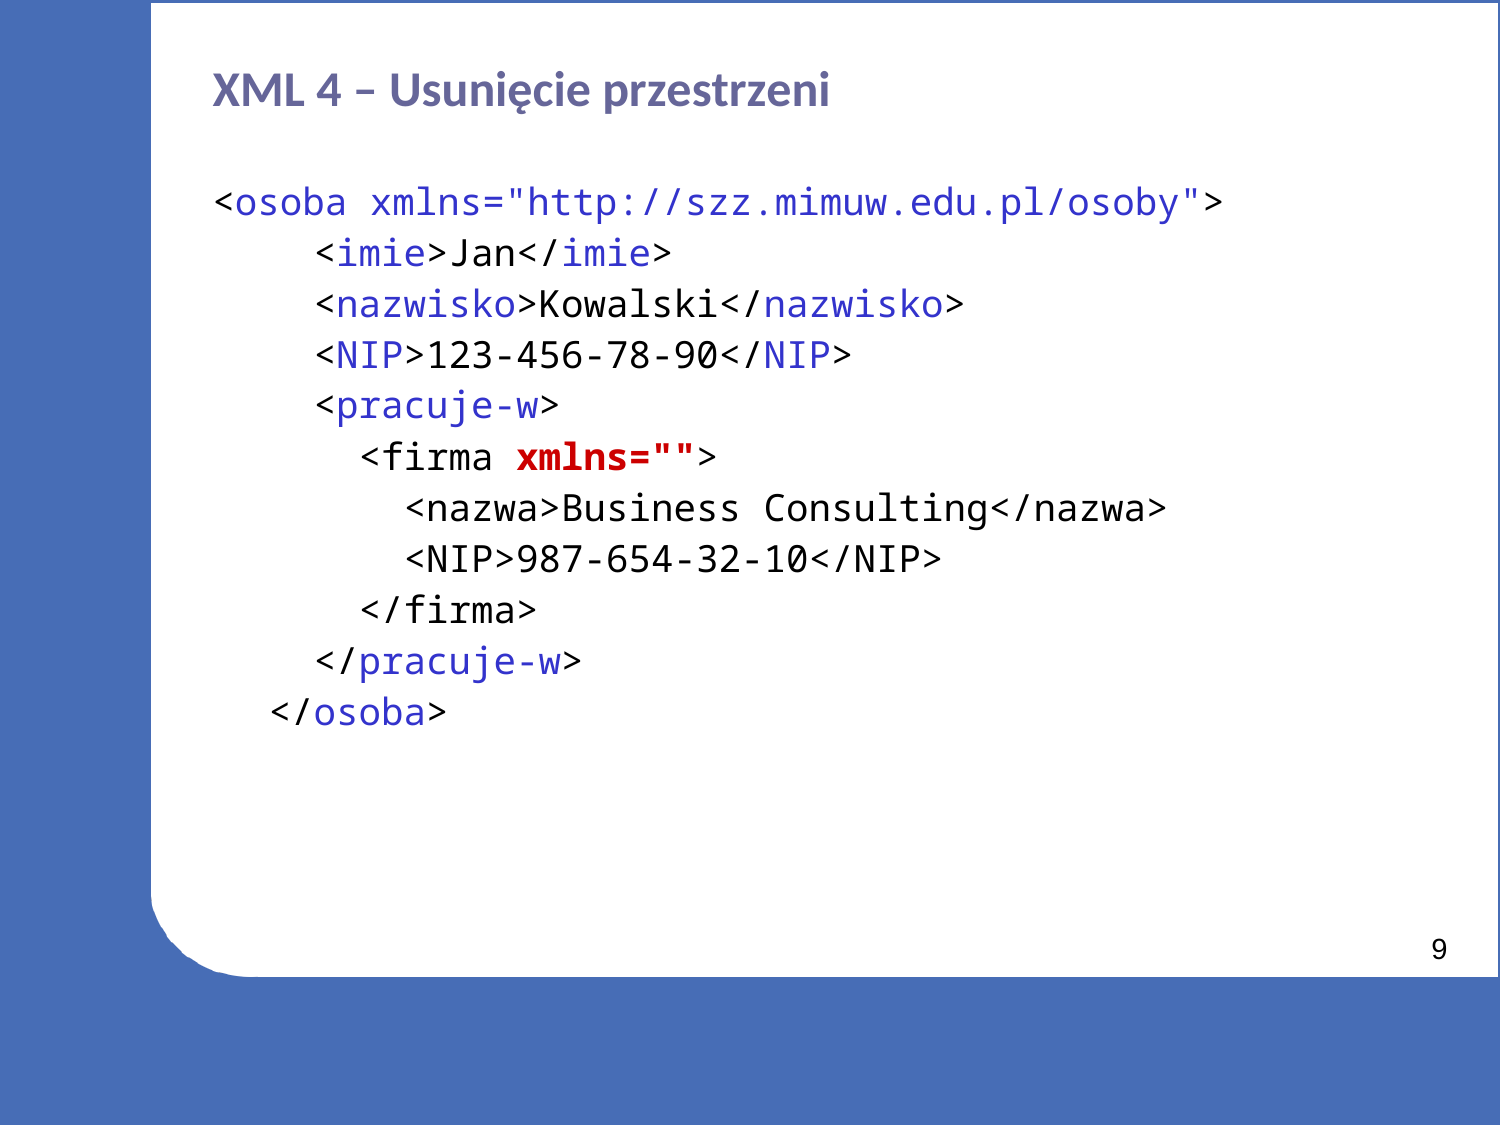

# XML 4 – Usunięcie przestrzeni
<osoba xmlns="http://szz.mimuw.edu.pl/osoby">
 <imie>Jan</imie>
 <nazwisko>Kowalski</nazwisko>
 <NIP>123-456-78-90</NIP>
 <pracuje-w>
 <firma xmlns="">
 <nazwa>Business Consulting</nazwa>
 <NIP>987-654-32-10</NIP>
 </firma>
 </pracuje-w>
</osoba>
9